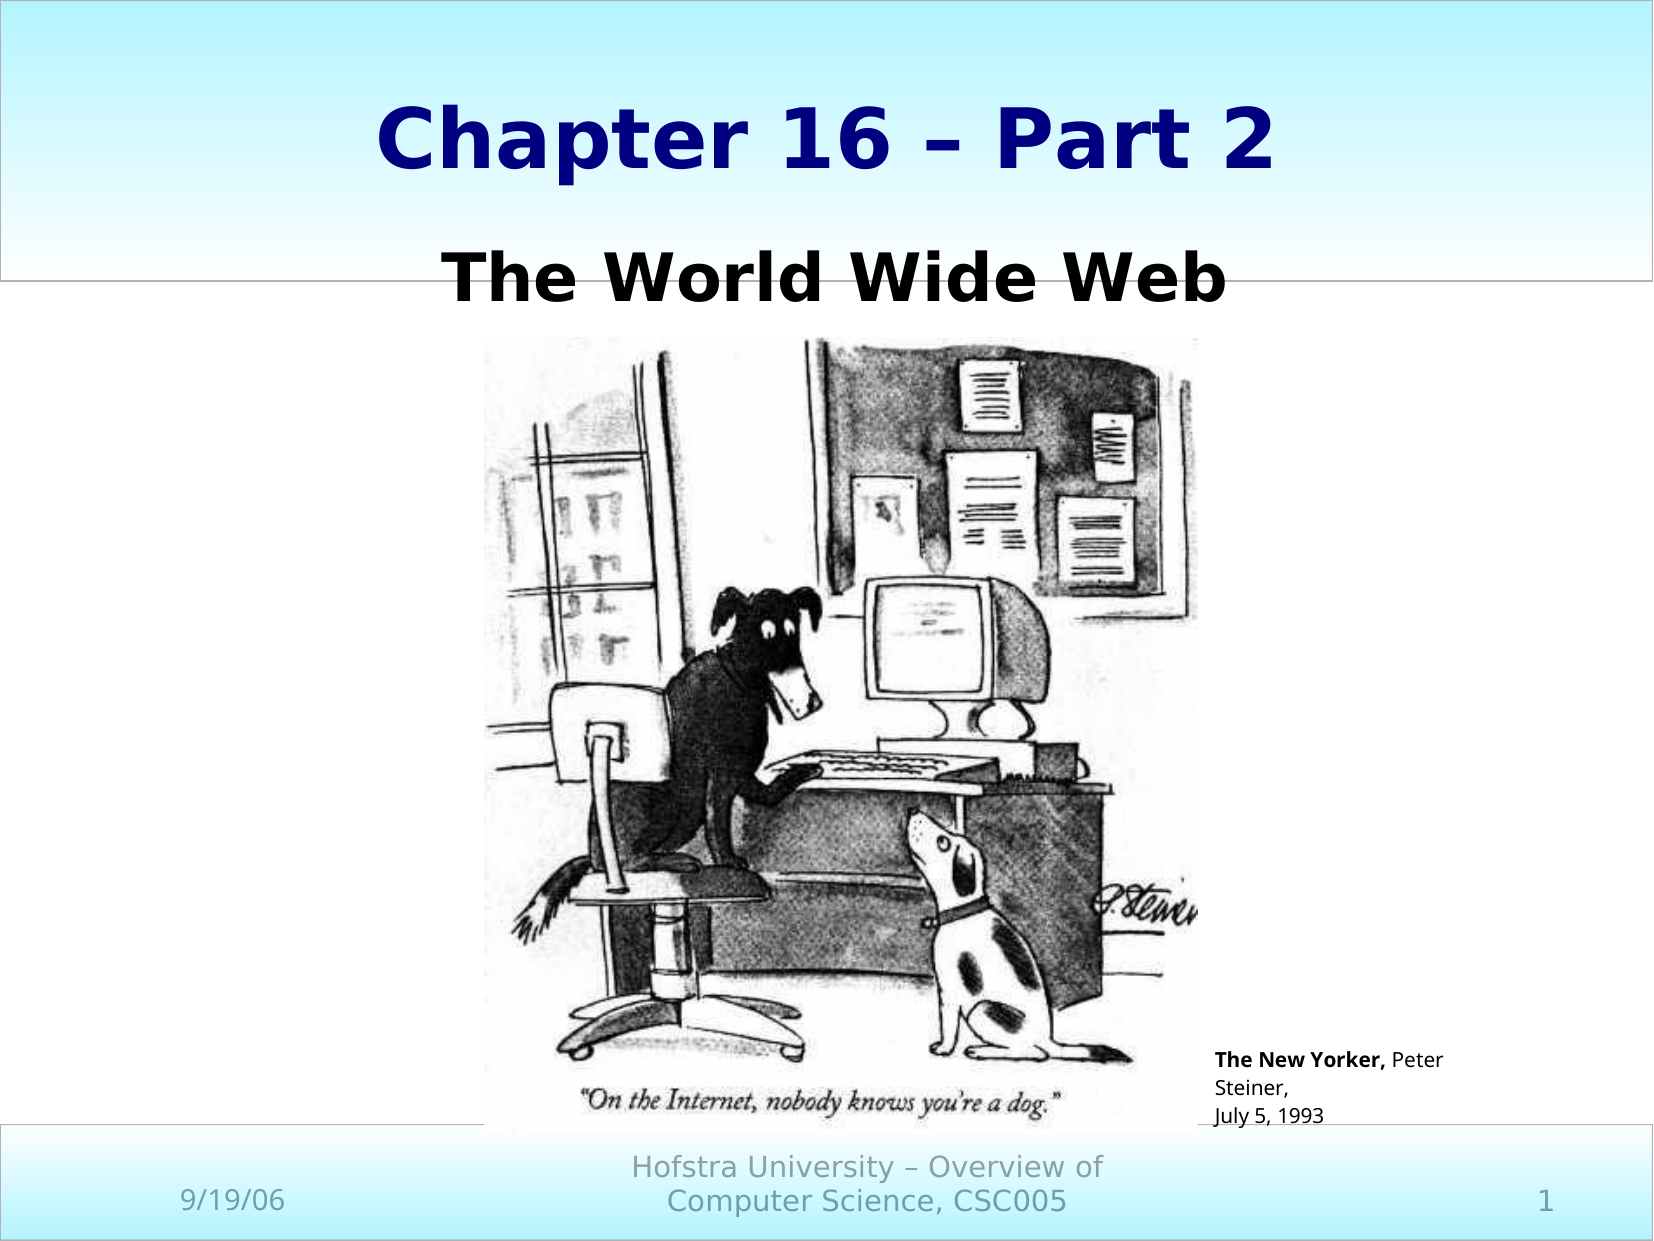

# Chapter 16 – Part 2
The World Wide Web
The New Yorker, Peter Steiner,
July 5, 1993
9/25/06
1